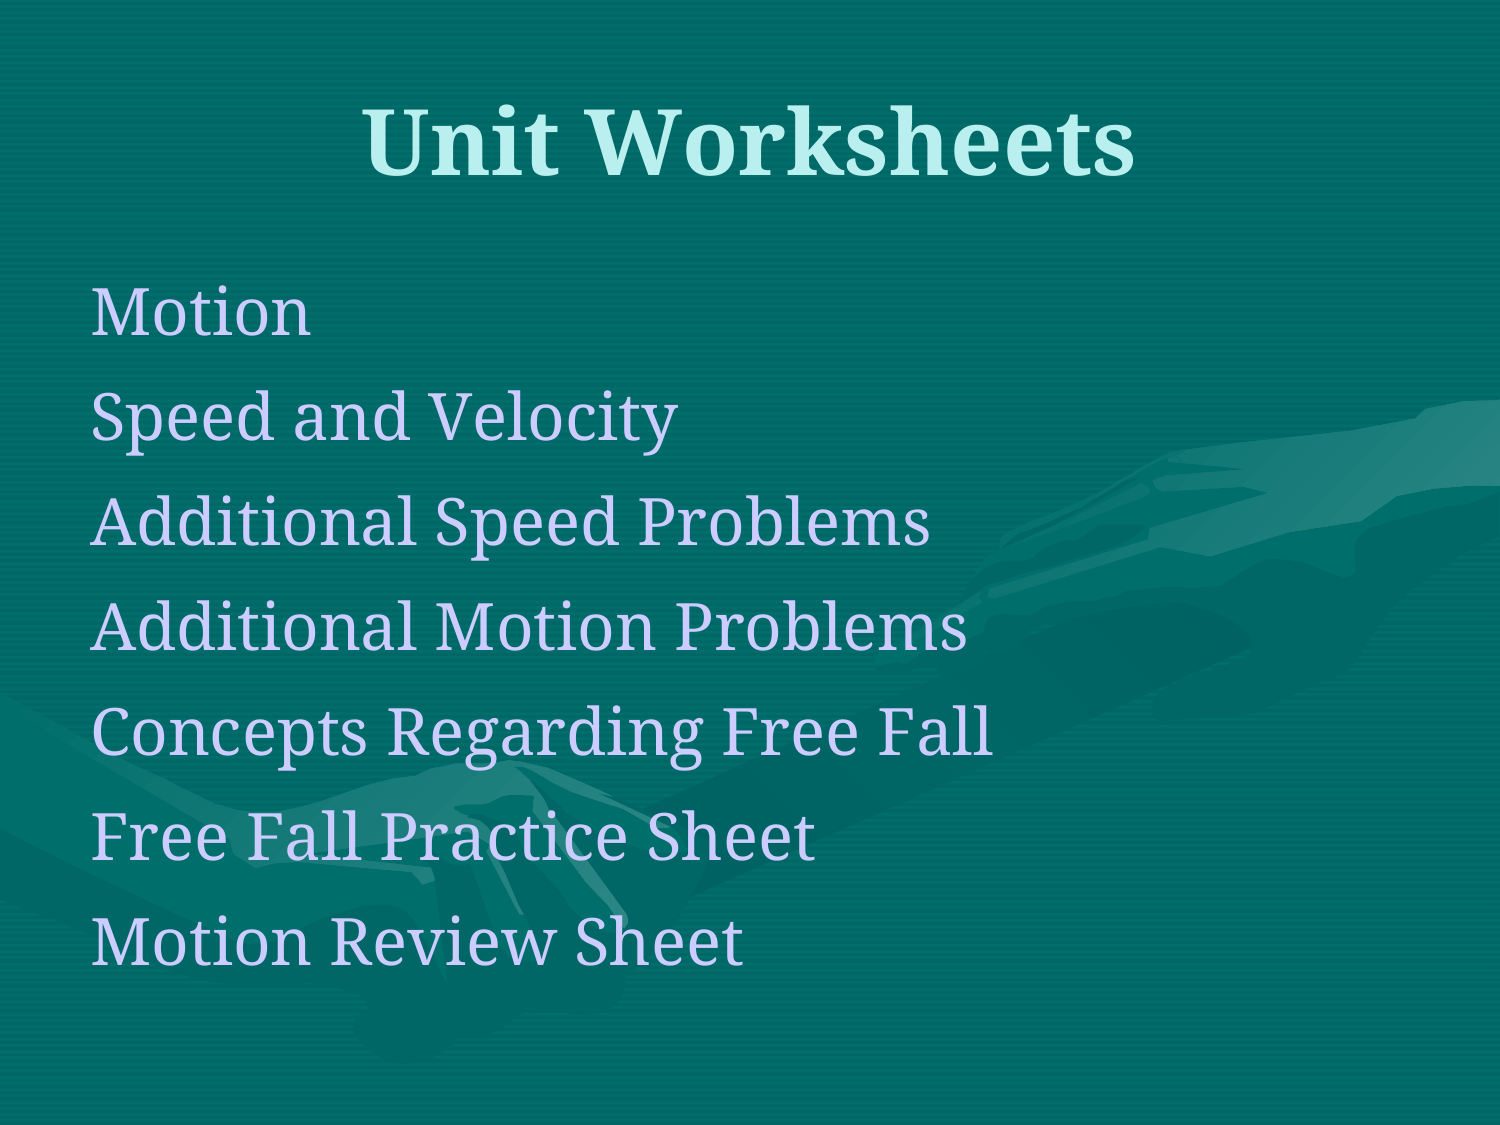

# Unit Worksheets
Motion
Speed and Velocity
Additional Speed Problems
Additional Motion Problems
Concepts Regarding Free Fall
Free Fall Practice Sheet
Motion Review Sheet